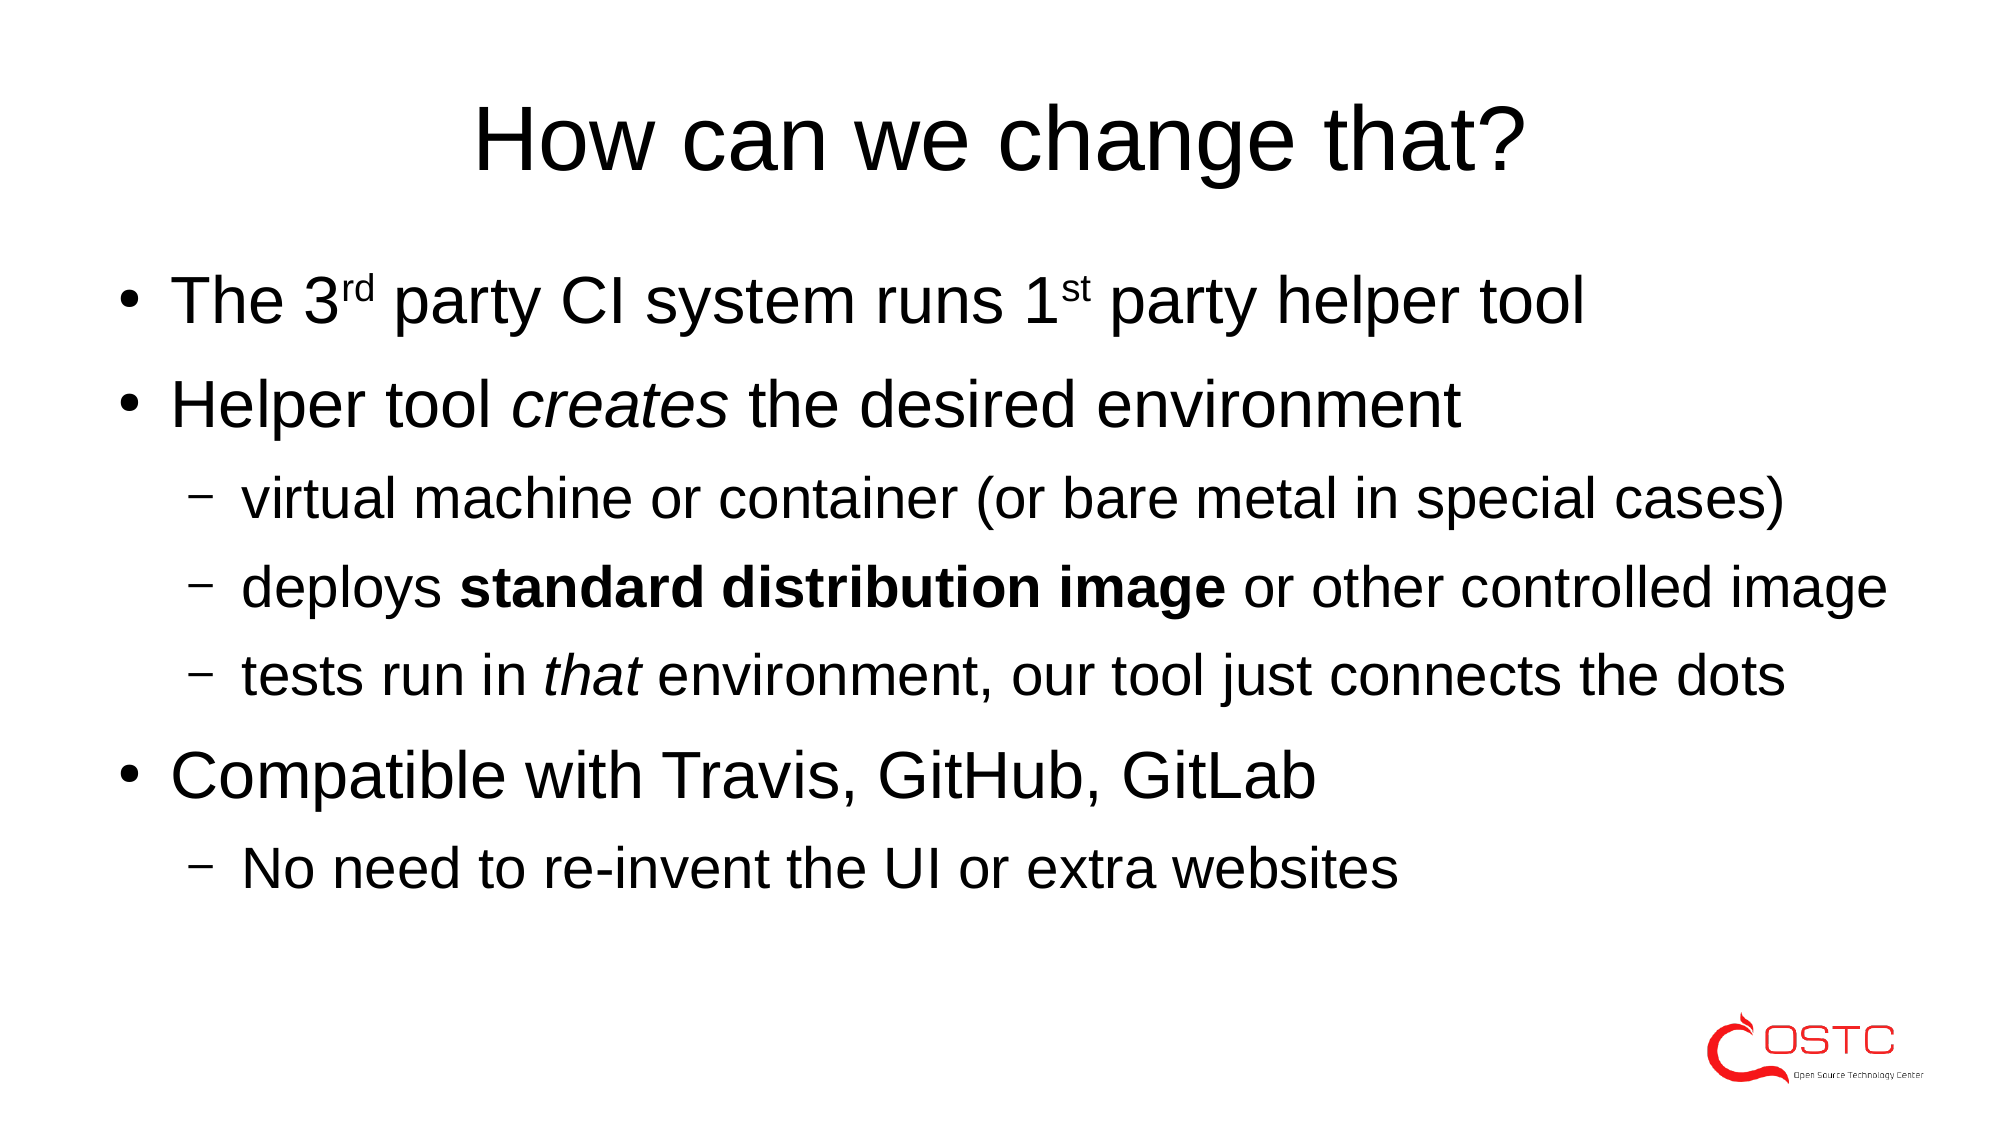

# How can we change that?
The 3rd party CI system runs 1st party helper tool
Helper tool creates the desired environment
virtual machine or container (or bare metal in special cases)
deploys standard distribution image or other controlled image
tests run in that environment, our tool just connects the dots
Compatible with Travis, GitHub, GitLab
No need to re-invent the UI or extra websites